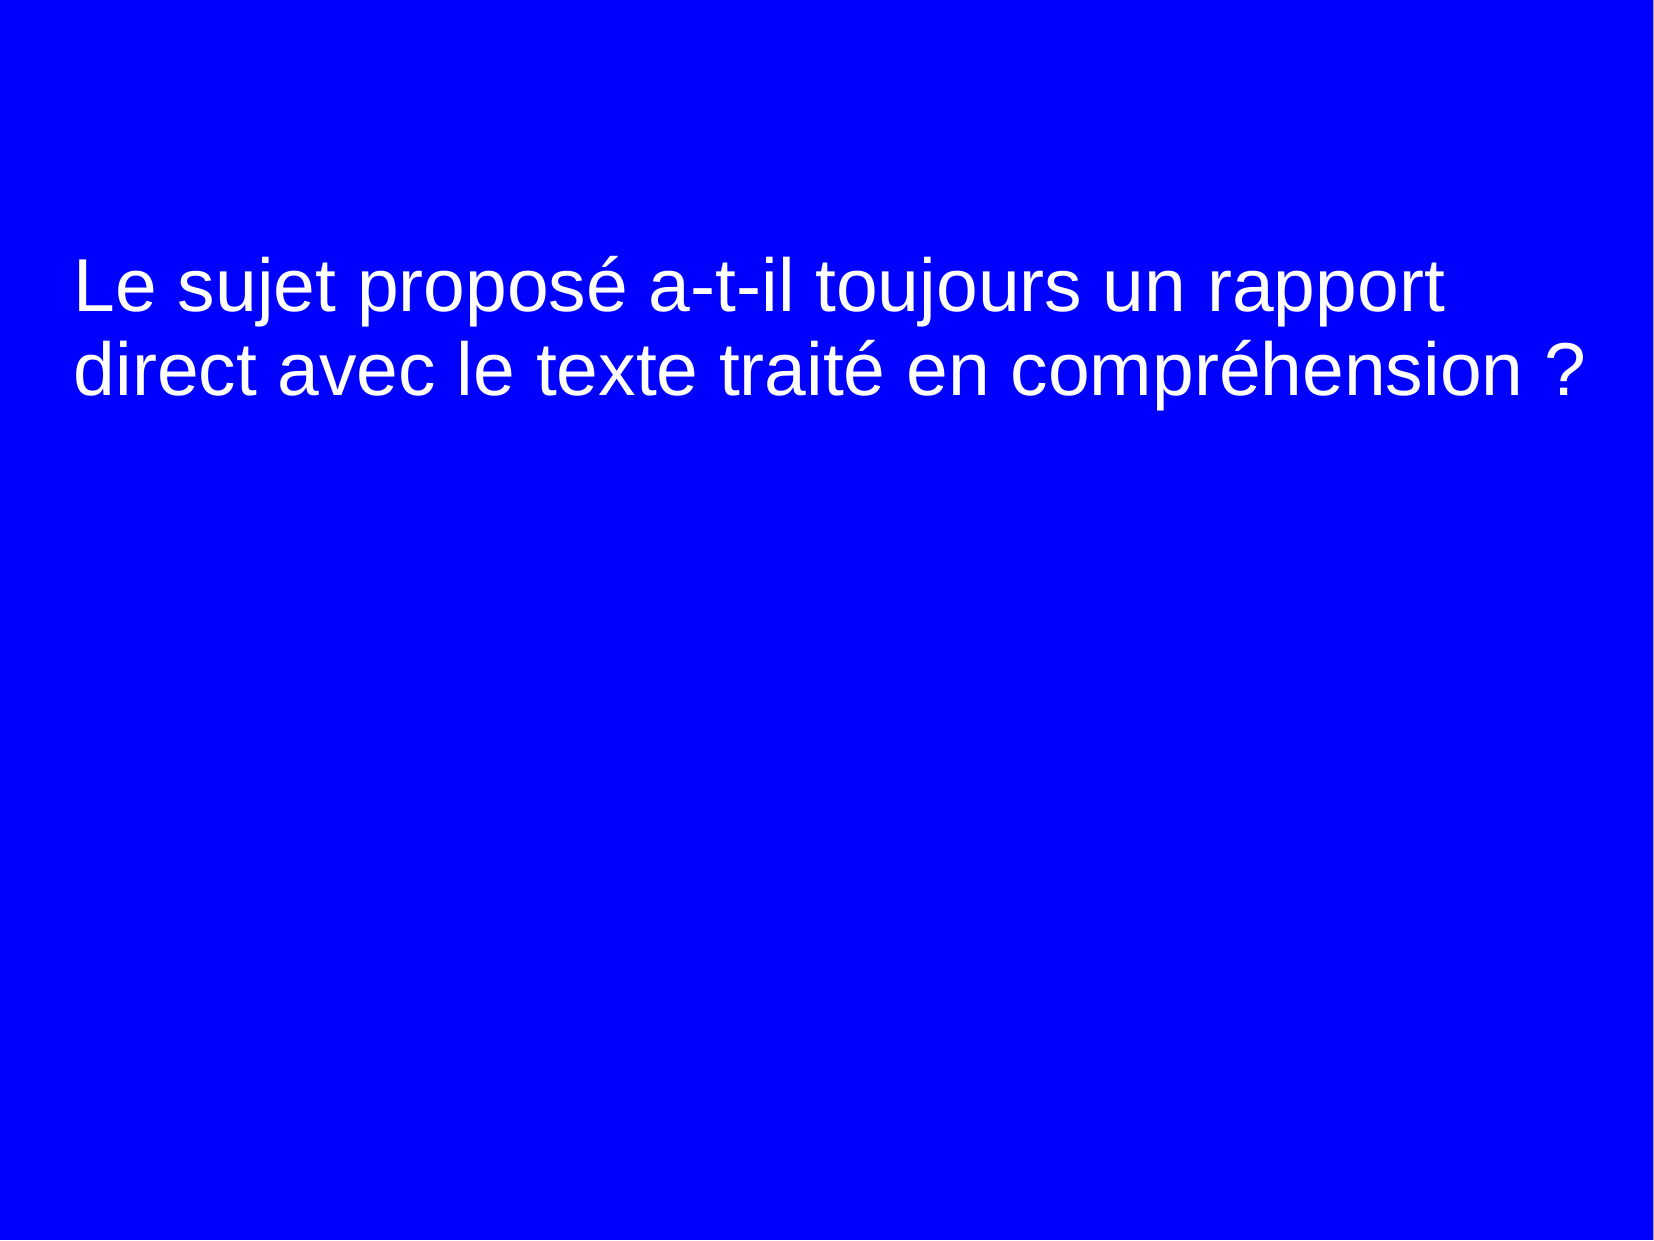

Le sujet proposé a-t-il toujours un rapport direct avec le texte traité en compréhension ?